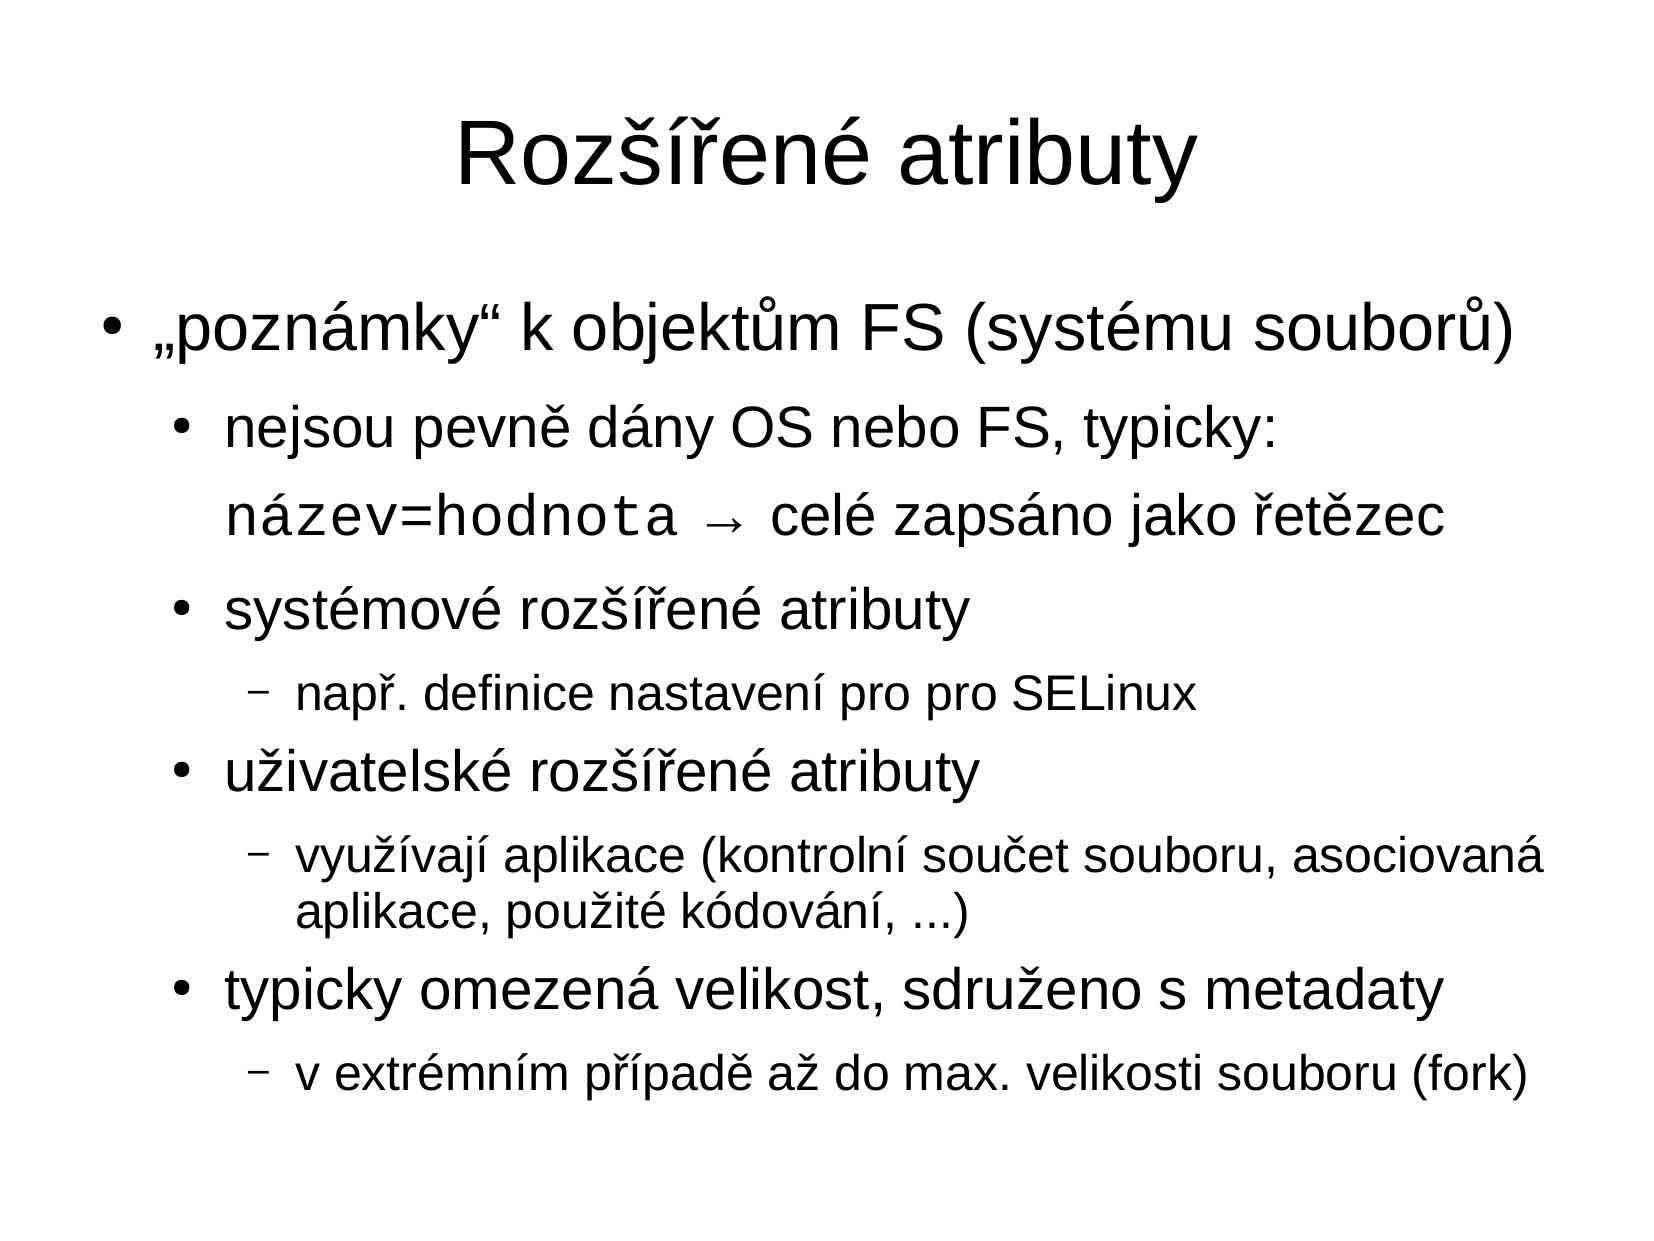

# Rozšířené atributy
„poznámky“ k objektům FS (systému souborů)
nejsou pevně dány OS nebo FS, typicky:
název=hodnota → celé zapsáno jako řetězec
systémové rozšířené atributy
např. definice nastavení pro pro SELinux
uživatelské rozšířené atributy
využívají aplikace (kontrolní součet souboru, asociovaná aplikace, použité kódování, ...)
typicky omezená velikost, sdruženo s metadaty
v extrémním případě až do max. velikosti souboru (fork)